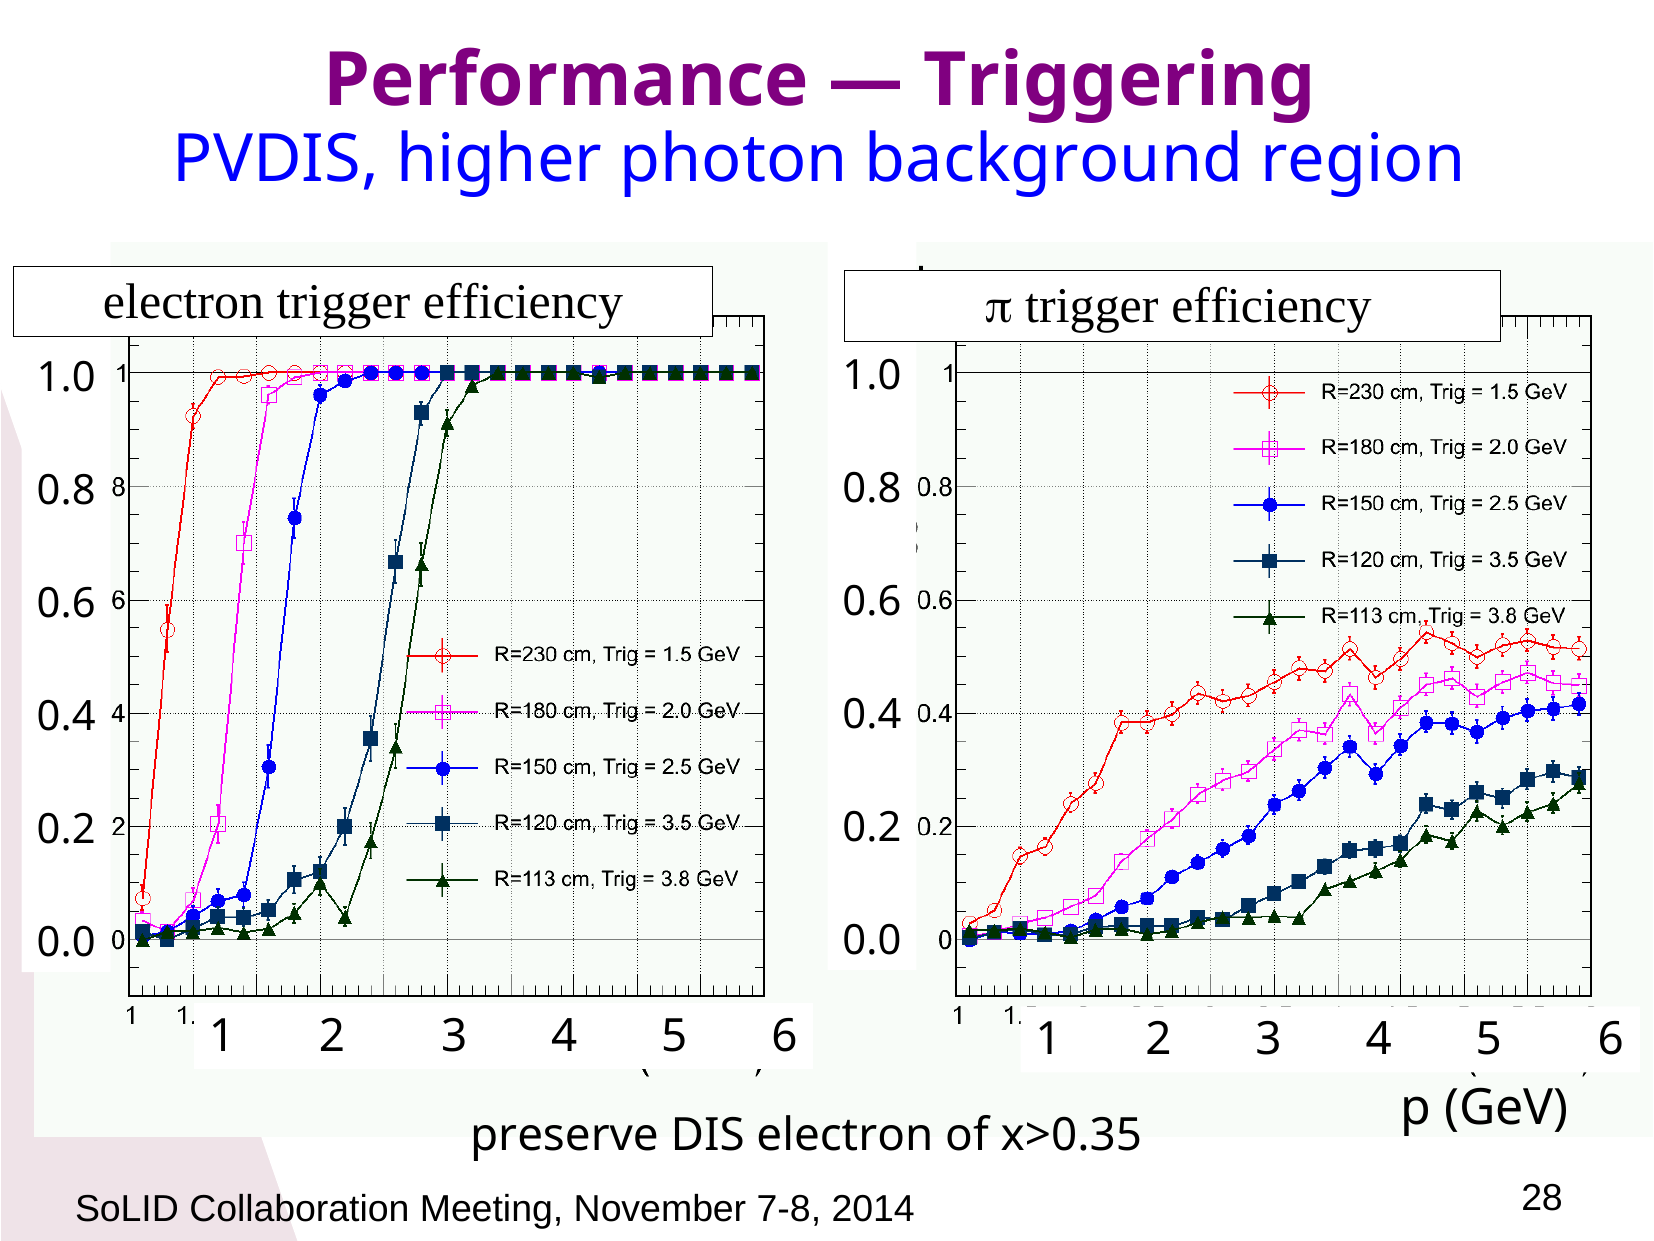

# Performance ― Triggering PVDIS, higher photon background region
1.0
0.8
0.6
0.4
0.2
0.0
1.0
0.8
0.6
0.4
0.2
0.0
electron trigger efficiency
 p trigger efficiency
1 2 3 4 5 6
1 2 3 4 5 6
p (GeV)
preserve DIS electron of x>0.35
28